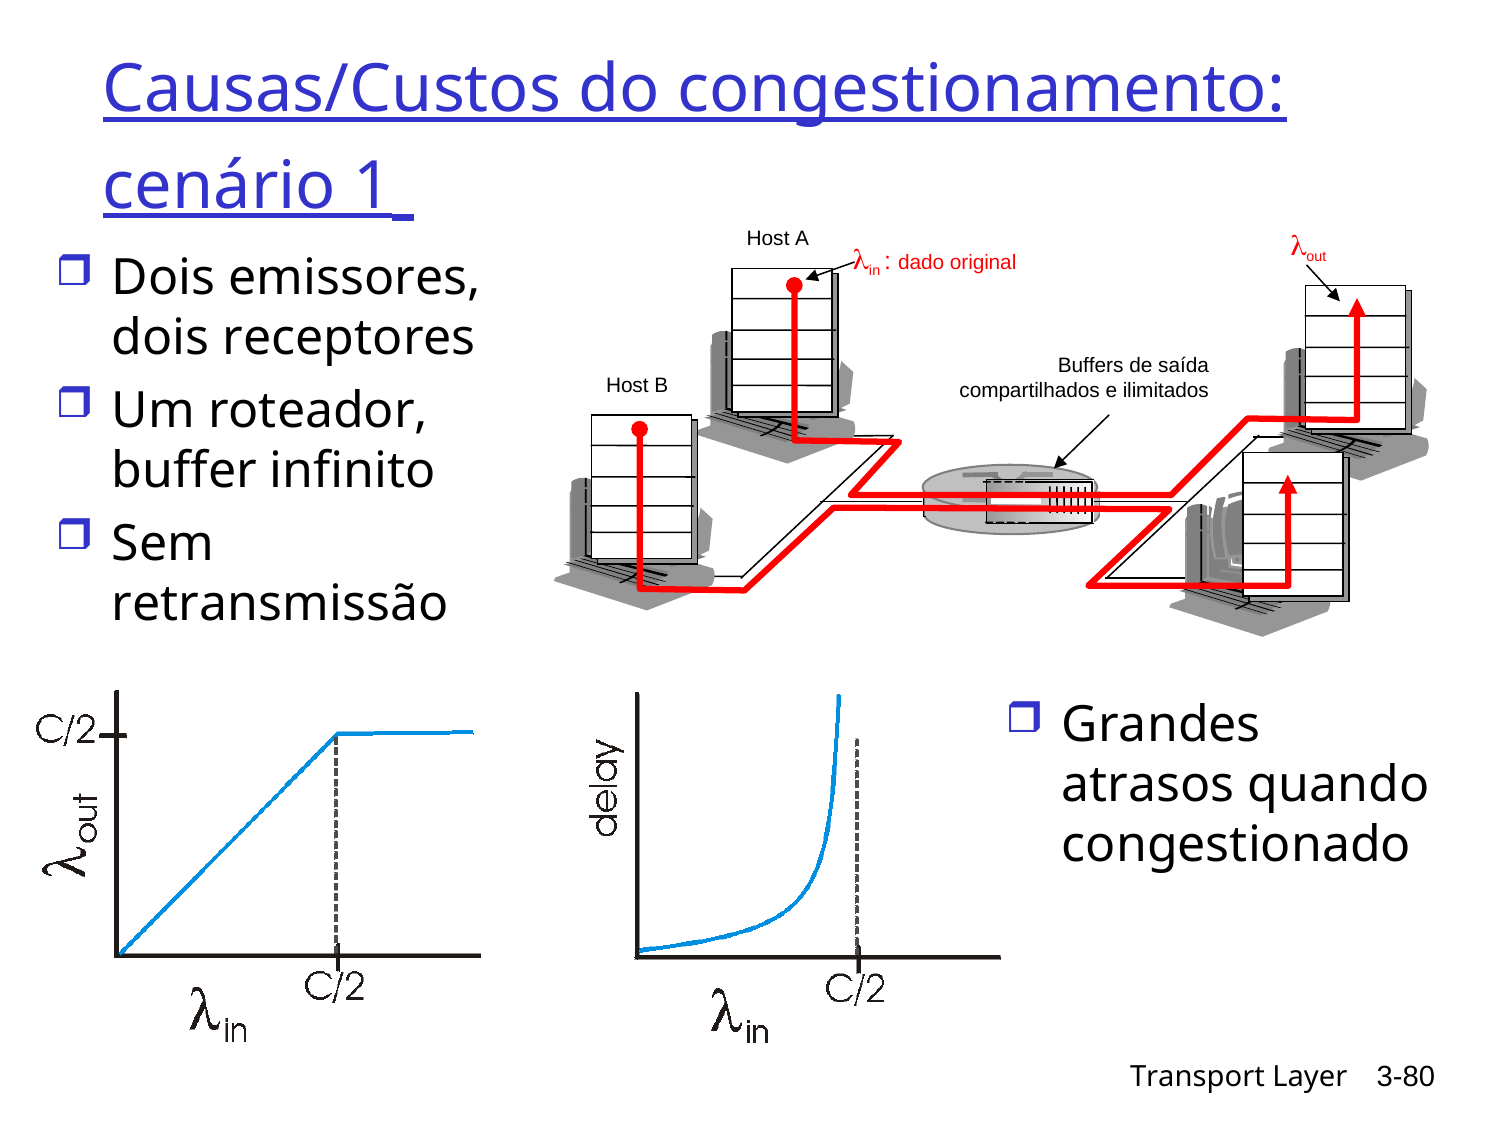

# Causas/Custos do congestionamento: cenário 1
Host A
out
in : dado original
Dois emissores, dois receptores
Um roteador, buffer infinito
Sem retransmissão
Buffers de saída compartilhados e ilimitados
Host B
Grandes atrasos quando congestionado
Transport Layer